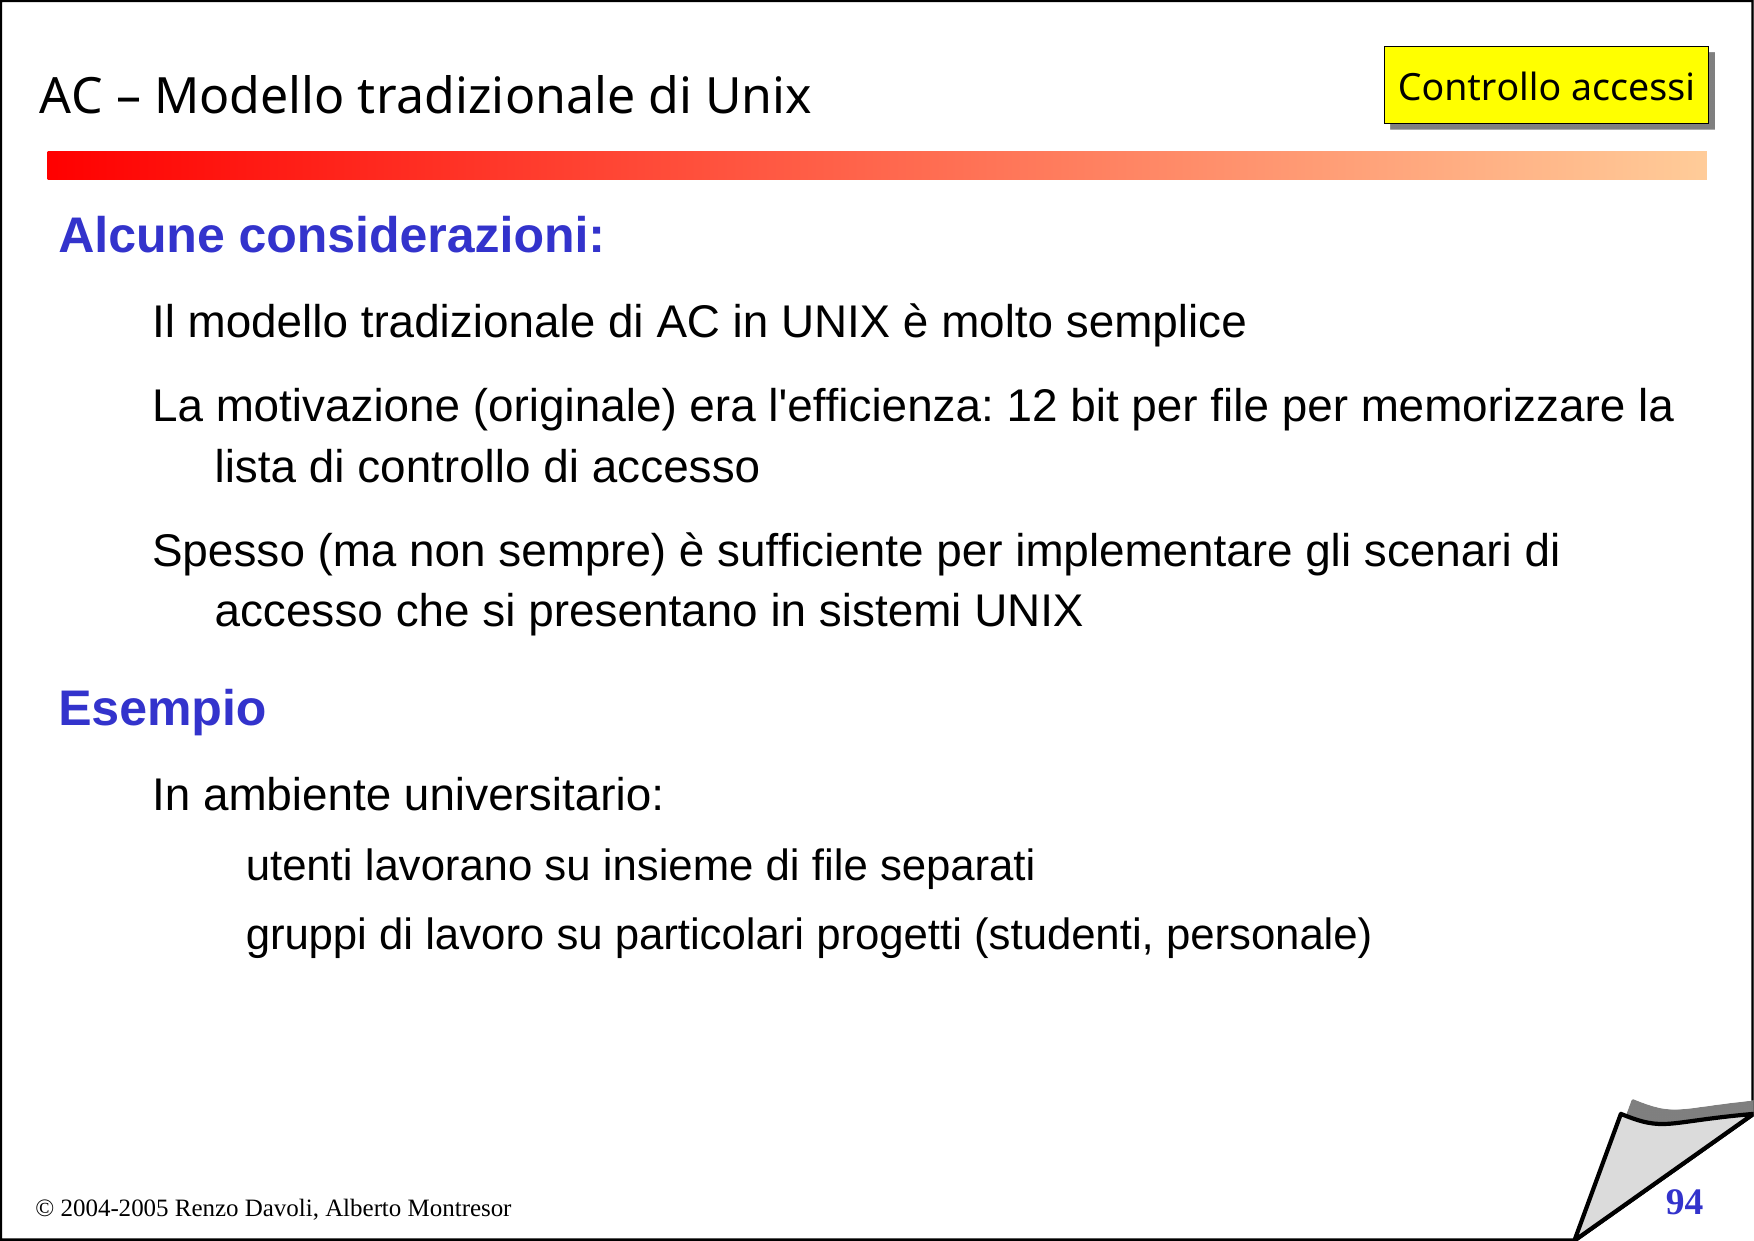

Controllo accessi
# AC – Modello tradizionale di Unix
Alcune considerazioni:
Il modello tradizionale di AC in UNIX è molto semplice
La motivazione (originale) era l'efficienza: 12 bit per file per memorizzare la lista di controllo di accesso
Spesso (ma non sempre) è sufficiente per implementare gli scenari di accesso che si presentano in sistemi UNIX
Esempio
In ambiente universitario:
utenti lavorano su insieme di file separati
gruppi di lavoro su particolari progetti (studenti, personale)